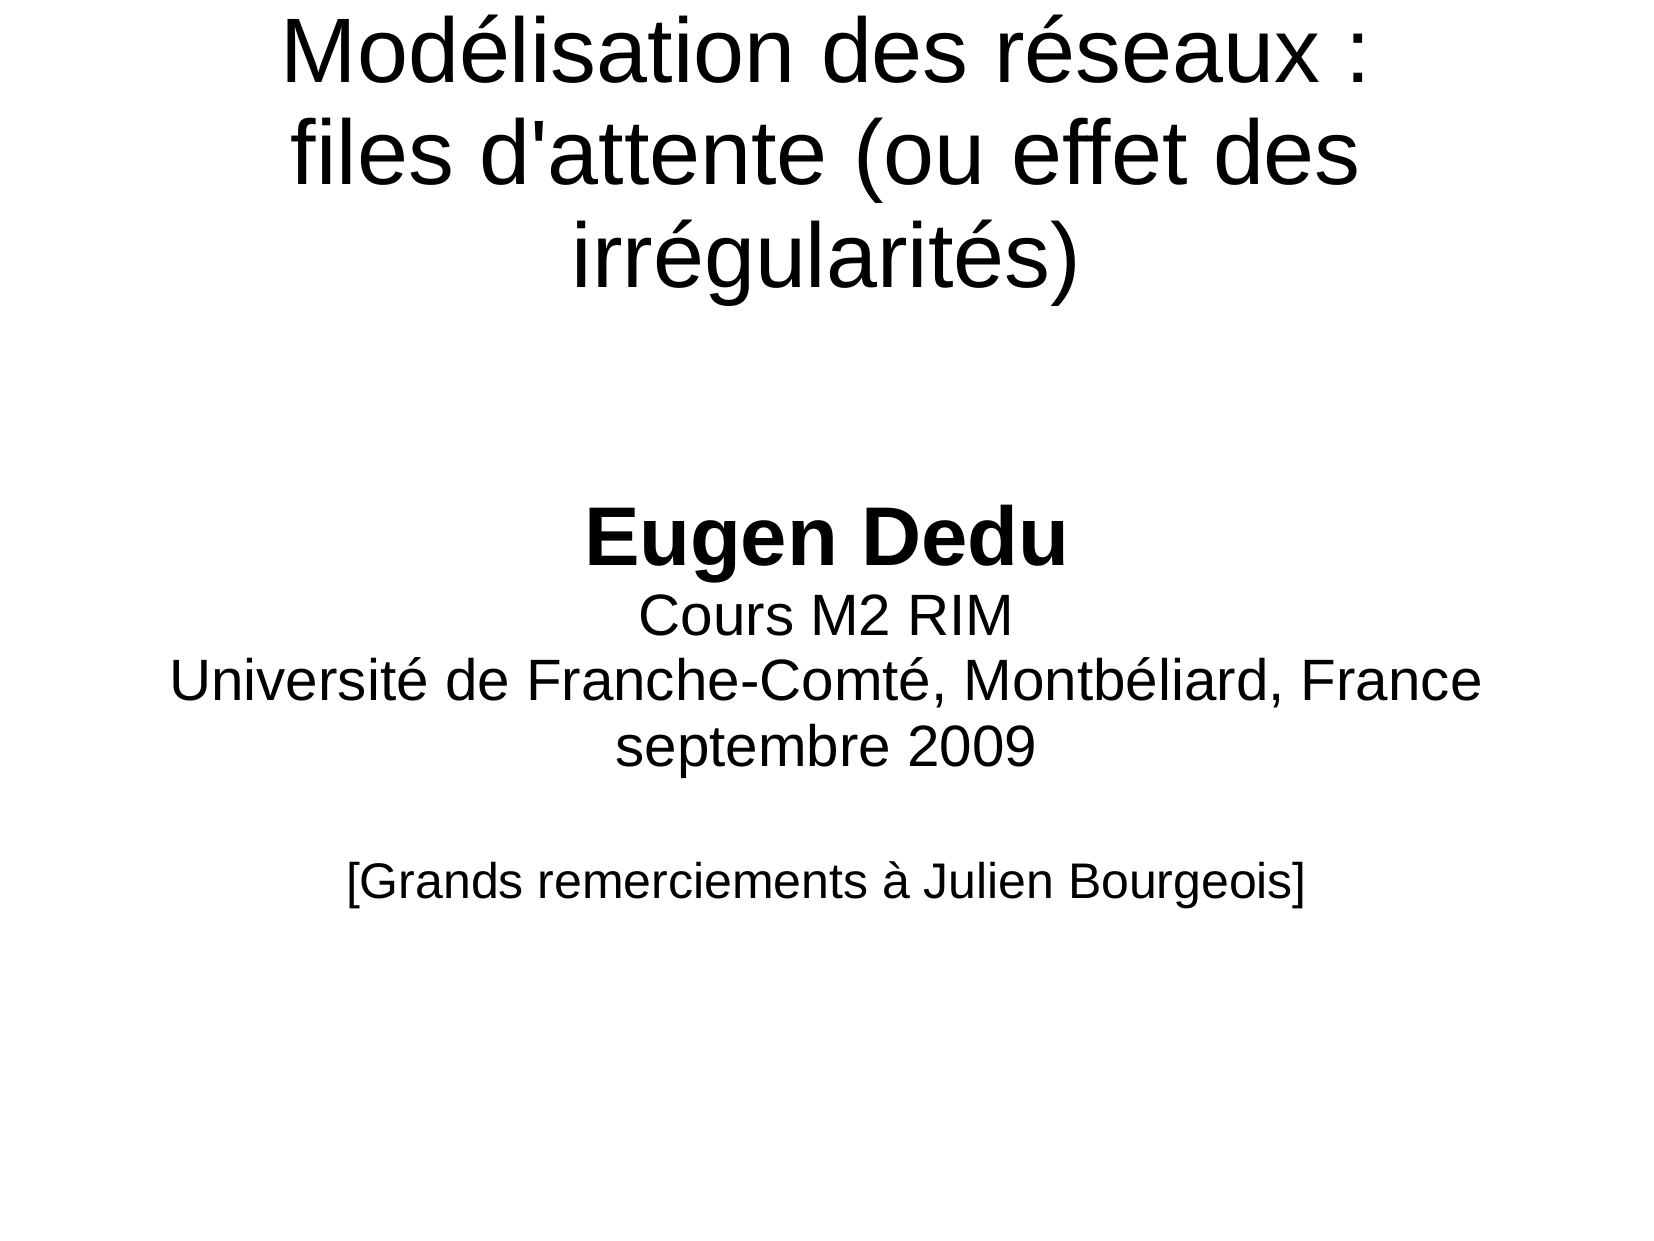

# Modélisation des réseaux : files d'attente (ou effet des irrégularités)
Eugen Dedu
Cours M2 RIM
Université de Franche-Comté, Montbéliard, France
septembre 2009
[Grands remerciements à Julien Bourgeois]